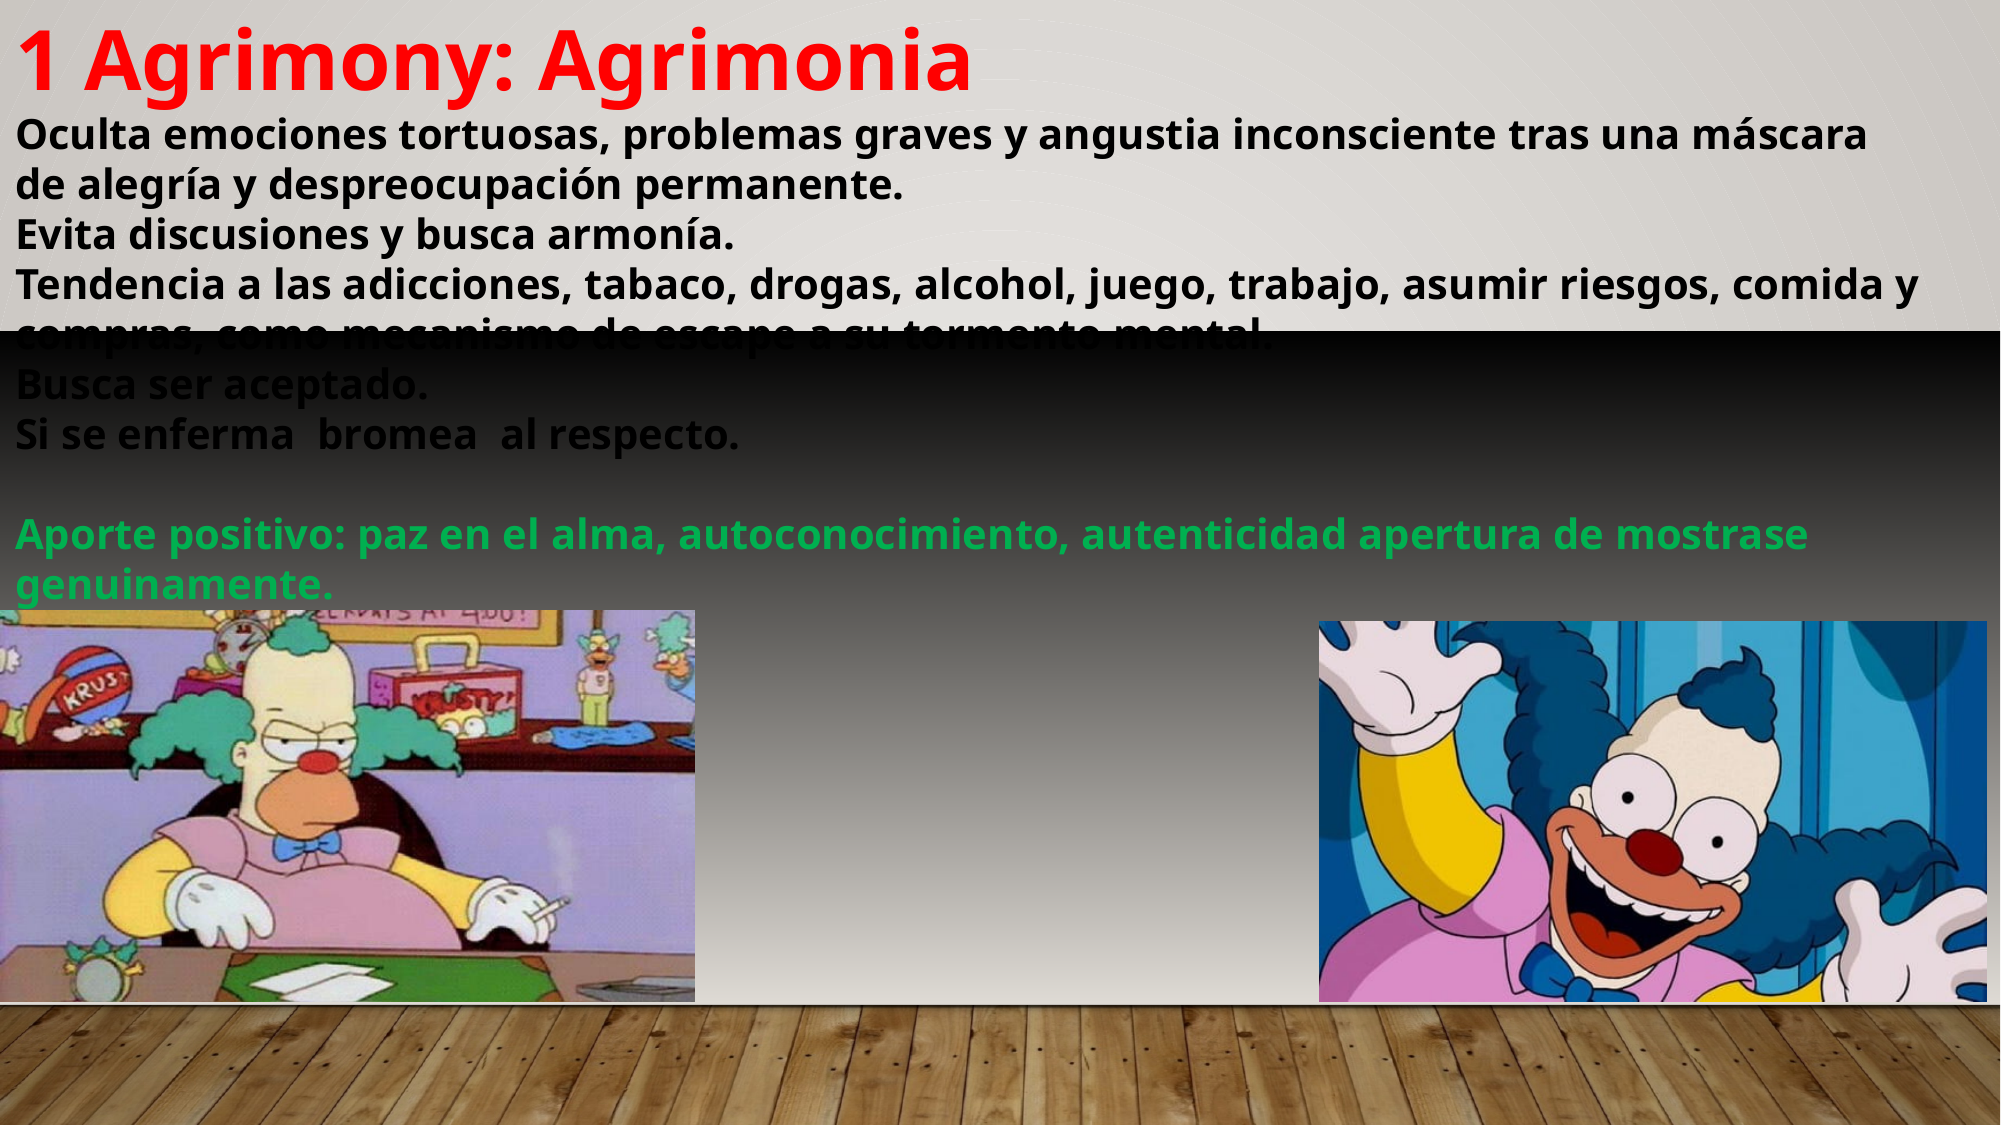

1 Agrimony: Agrimonia
Oculta emociones tortuosas, problemas graves y angustia inconsciente tras una máscara de alegría y despreocupación permanente.
Evita discusiones y busca armonía.
Tendencia a las adicciones, tabaco, drogas, alcohol, juego, trabajo, asumir riesgos, comida y compras, como mecanismo de escape a su tormento mental.
Busca ser aceptado.
Si se enferma bromea al respecto.
Aporte positivo: paz en el alma, autoconocimiento, autenticidad apertura de mostrase genuinamente.